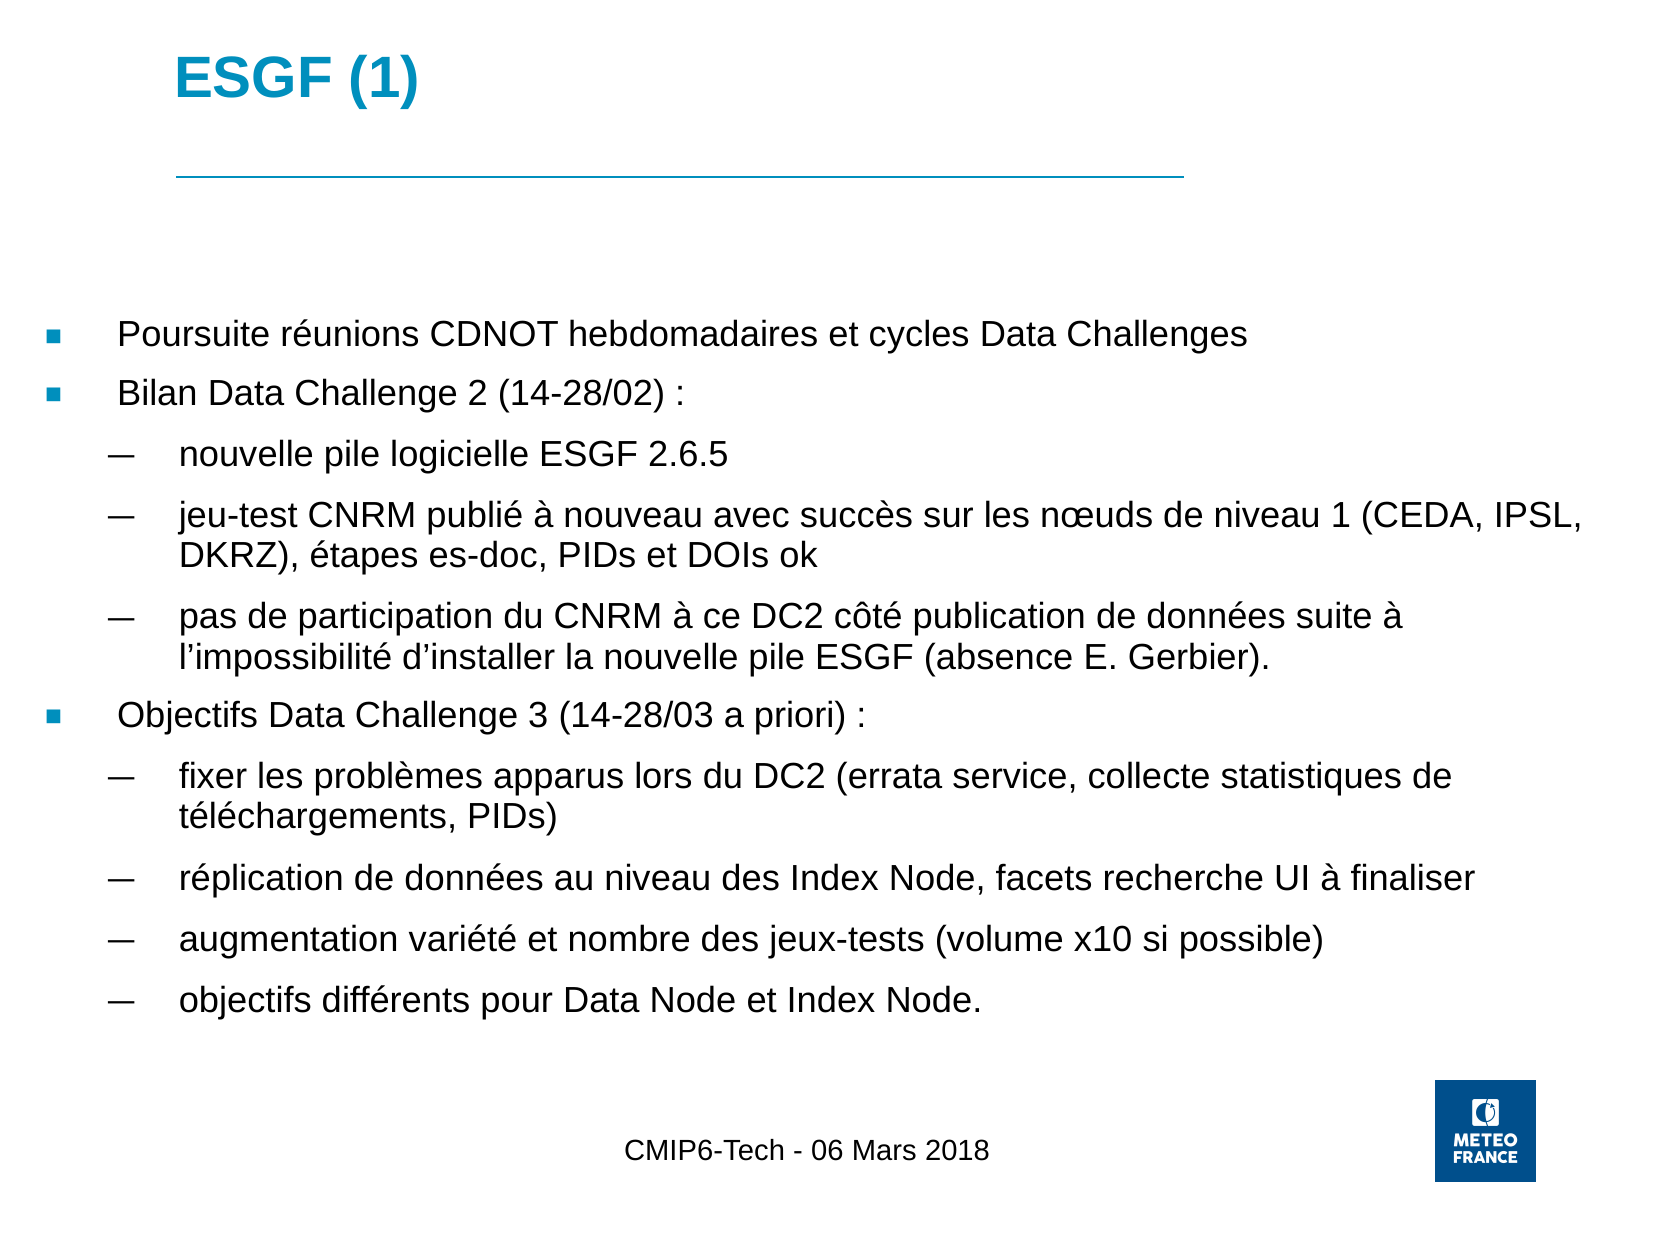

# ESGF (1)
Poursuite réunions CDNOT hebdomadaires et cycles Data Challenges
Bilan Data Challenge 2 (14-28/02) :
nouvelle pile logicielle ESGF 2.6.5
jeu-test CNRM publié à nouveau avec succès sur les nœuds de niveau 1 (CEDA, IPSL, DKRZ), étapes es-doc, PIDs et DOIs ok
pas de participation du CNRM à ce DC2 côté publication de données suite à l’impossibilité d’installer la nouvelle pile ESGF (absence E. Gerbier).
Objectifs Data Challenge 3 (14-28/03 a priori) :
fixer les problèmes apparus lors du DC2 (errata service, collecte statistiques de téléchargements, PIDs)
réplication de données au niveau des Index Node, facets recherche UI à finaliser
augmentation variété et nombre des jeux-tests (volume x10 si possible)
objectifs différents pour Data Node et Index Node.
CMIP6-Tech - 06 Mars 2018